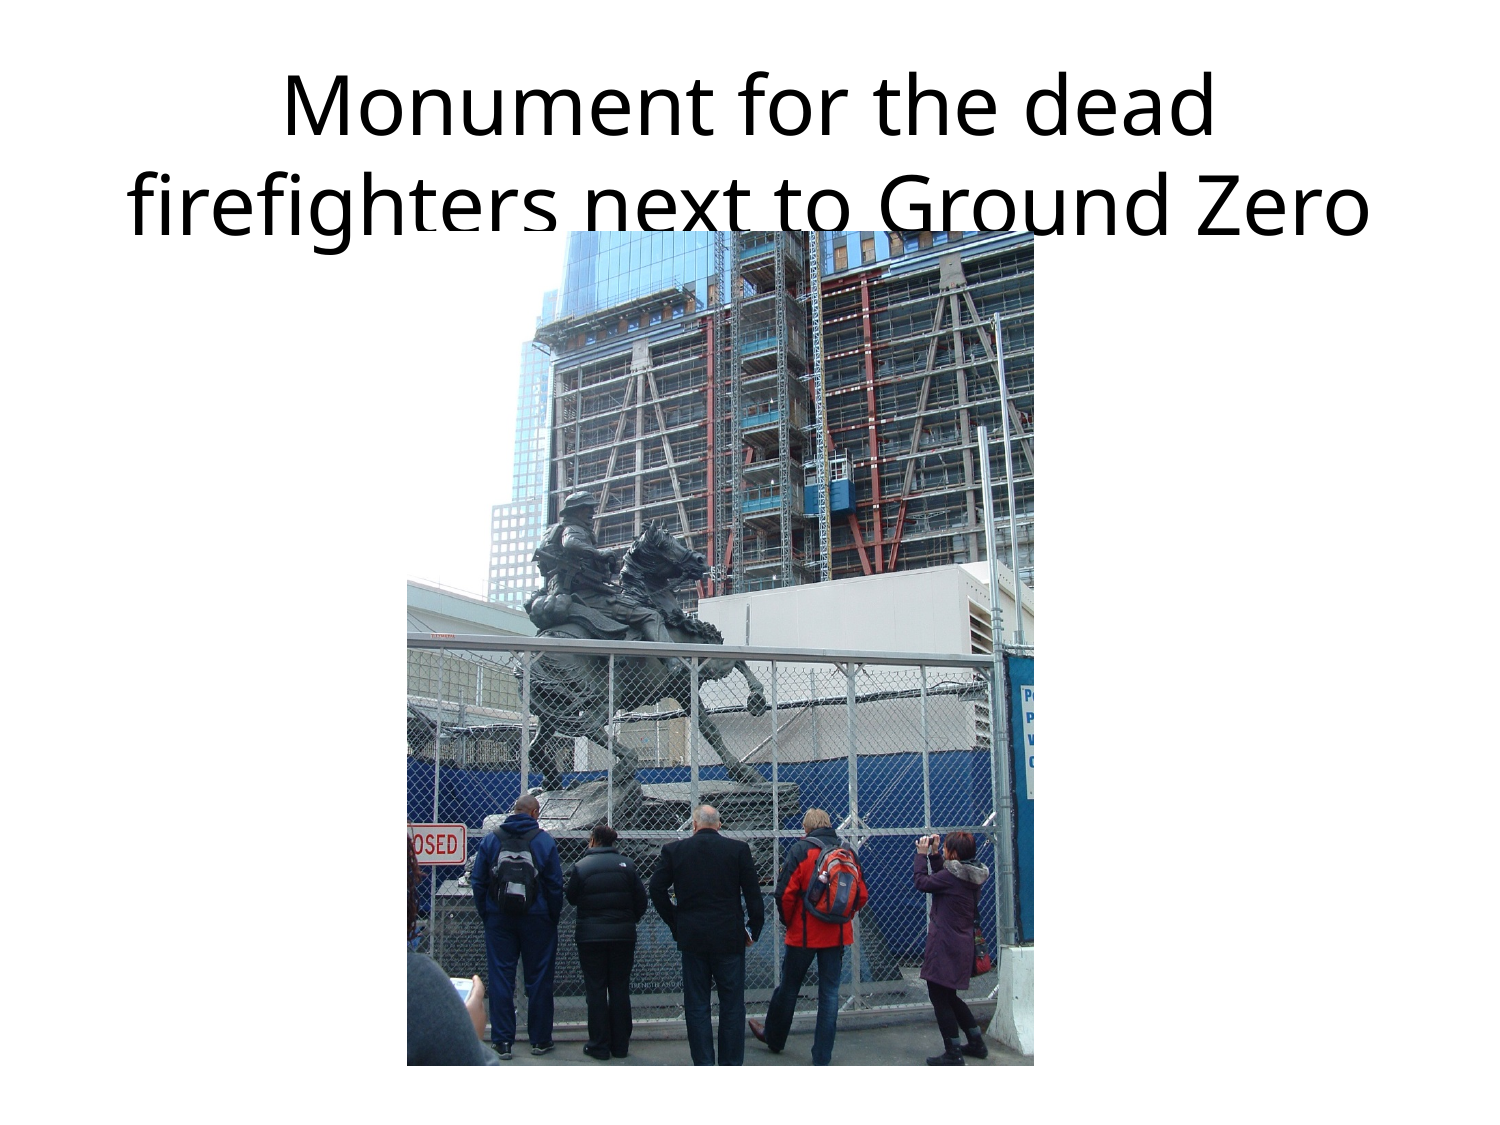

# Monument for the dead firefighters next to Ground Zero